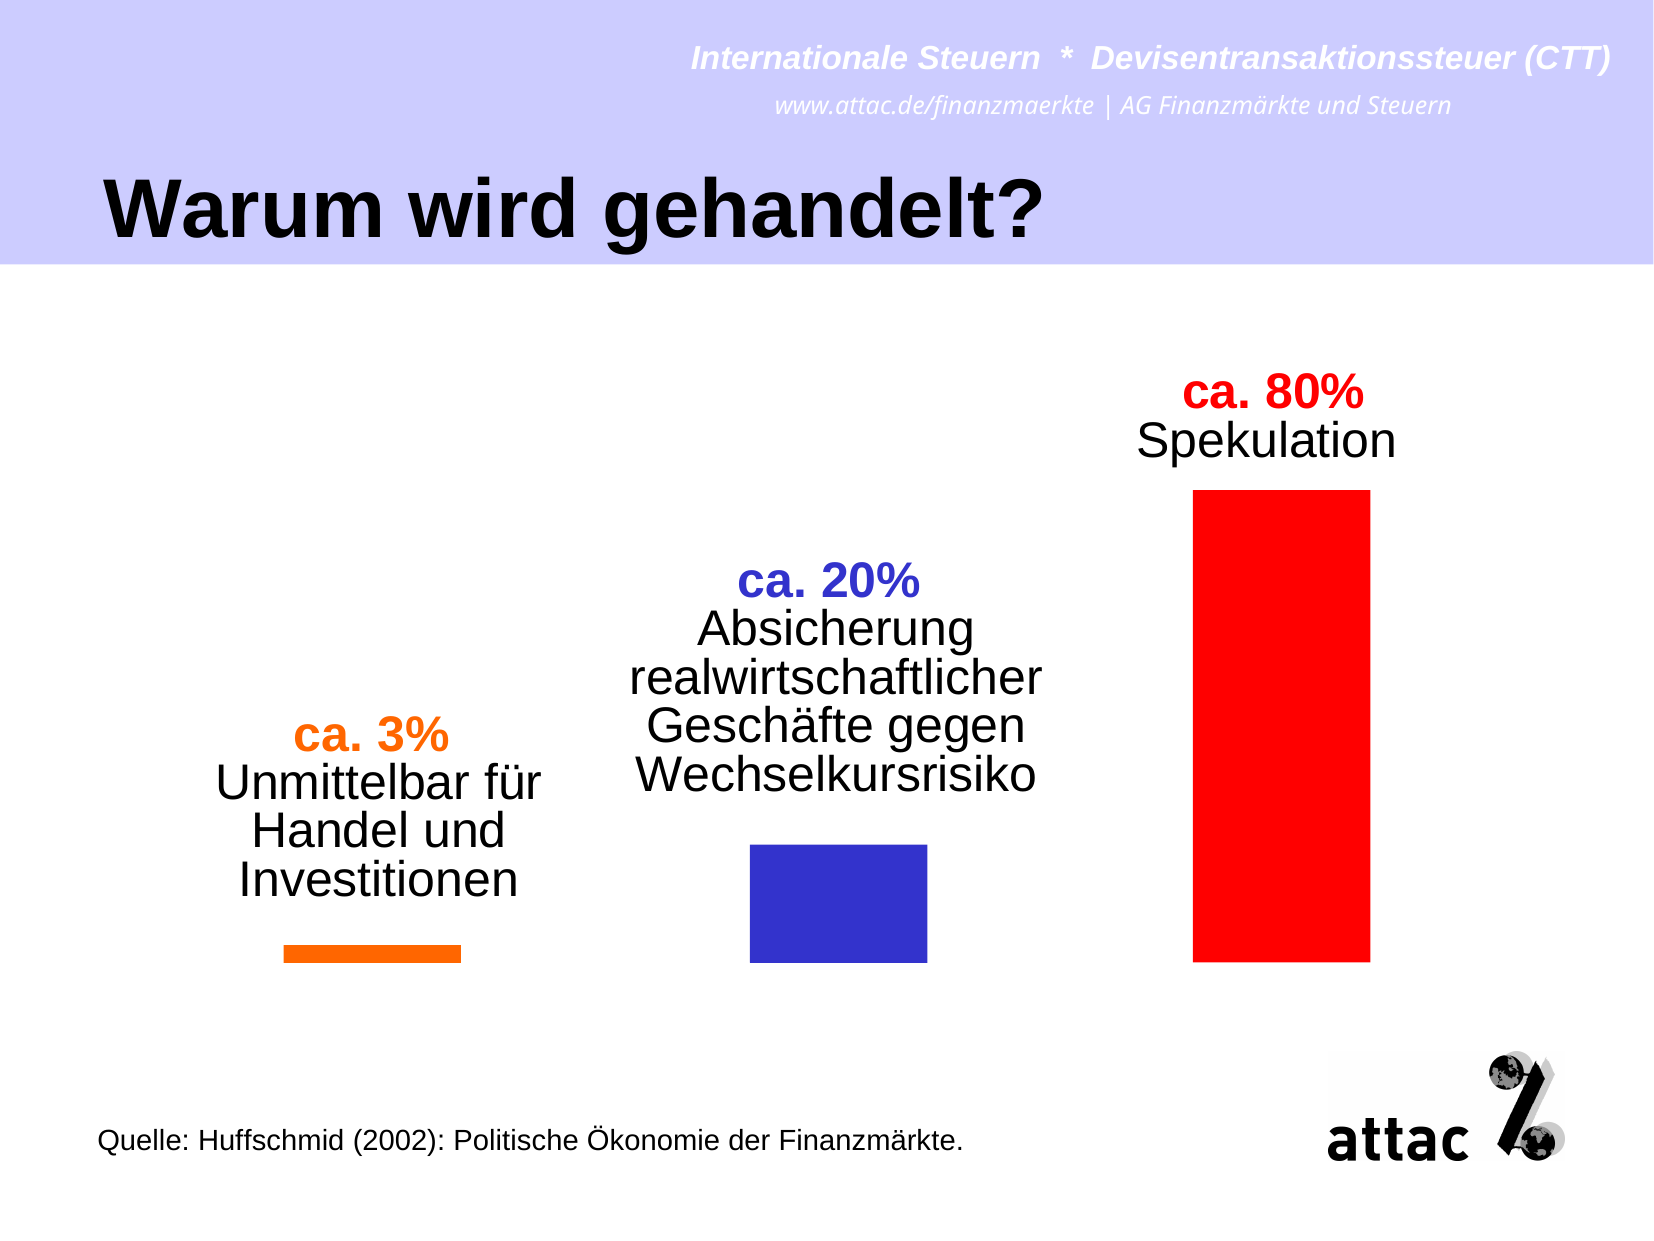

Internationale Steuern * Devisentransaktionssteuer (CTT)
www.attac.de/finanzmaerkte | AG Finanzmärkte und Steuern
Warum wird gehandelt?
ca. 80% Spekulation
ca. 20%
Absicherung realwirtschaftlicher Geschäfte gegen Wechselkursrisiko
ca. 3%
Unmittelbar für Handel und Investitionen
Quelle: Huffschmid (2002): Politische Ökonomie der Finanzmärkte.